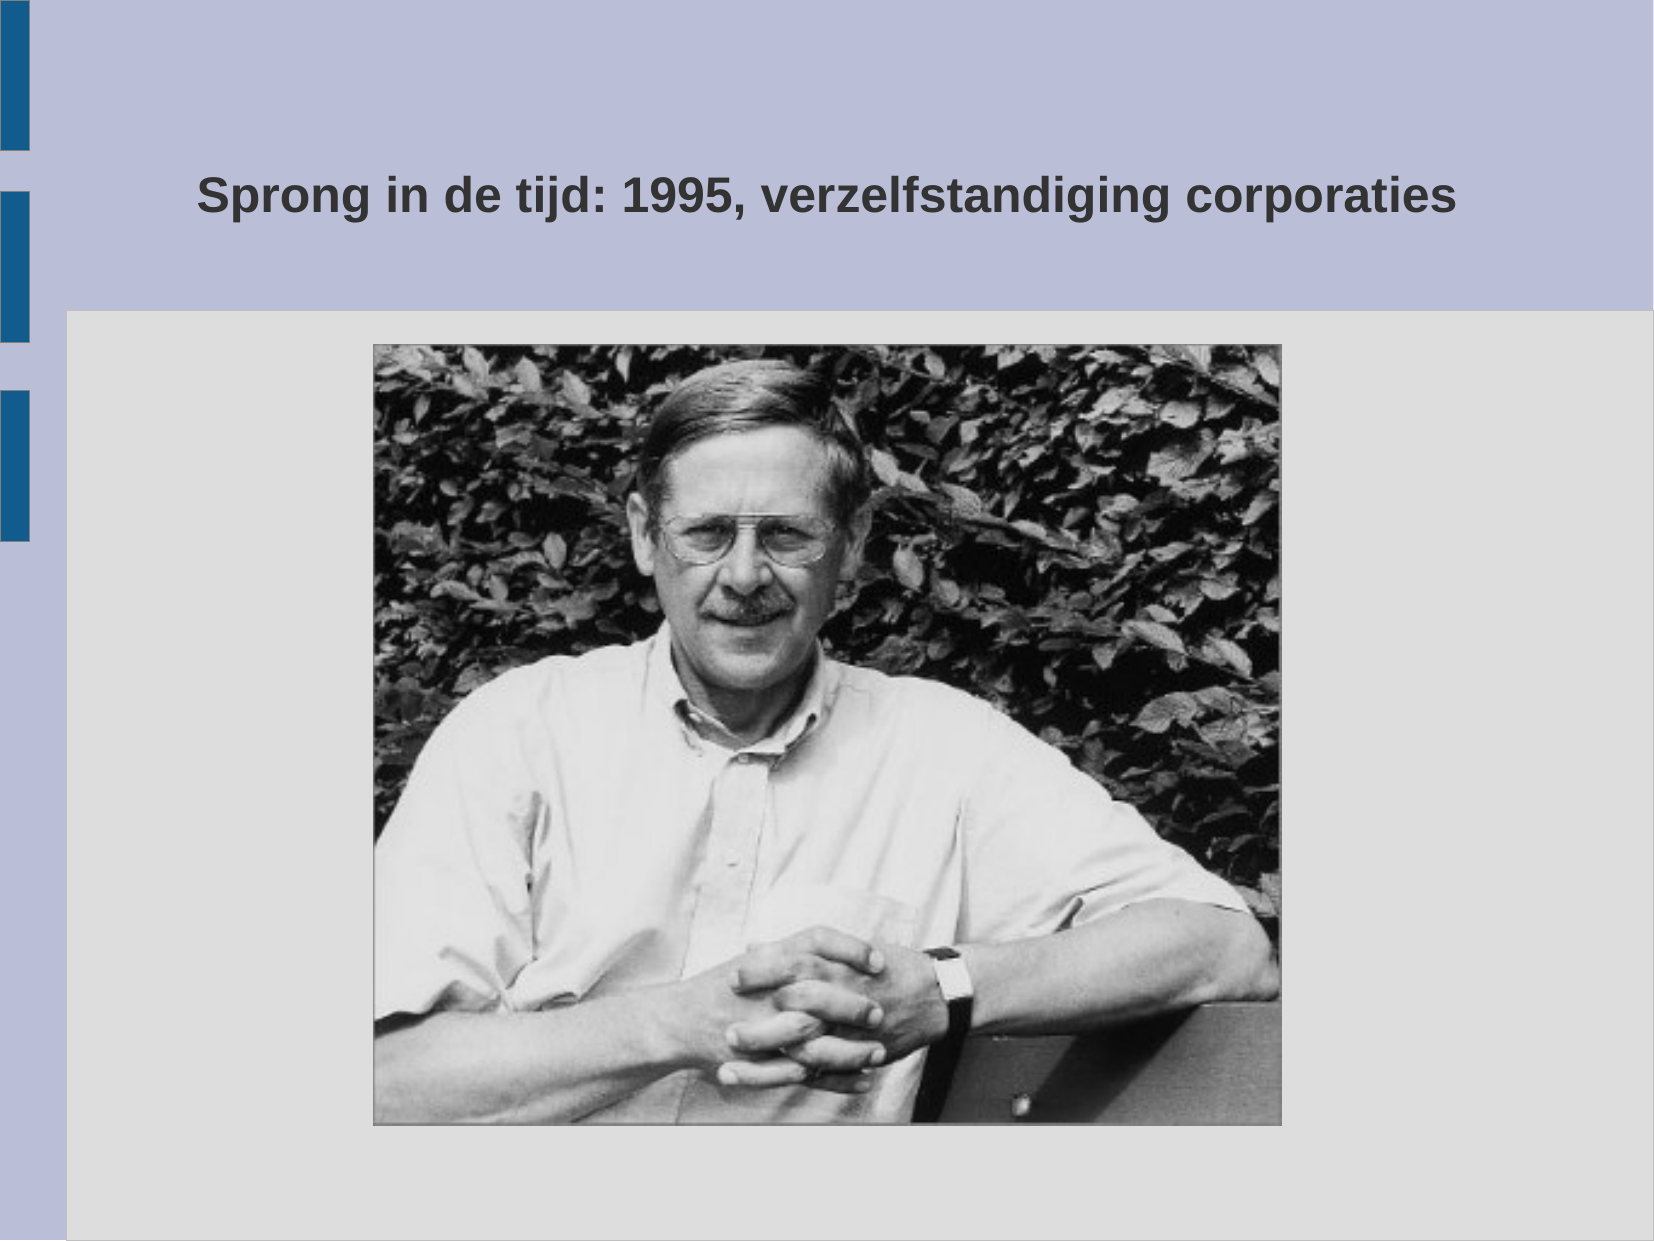

# Sprong in de tijd: 1995, verzelfstandiging corporaties